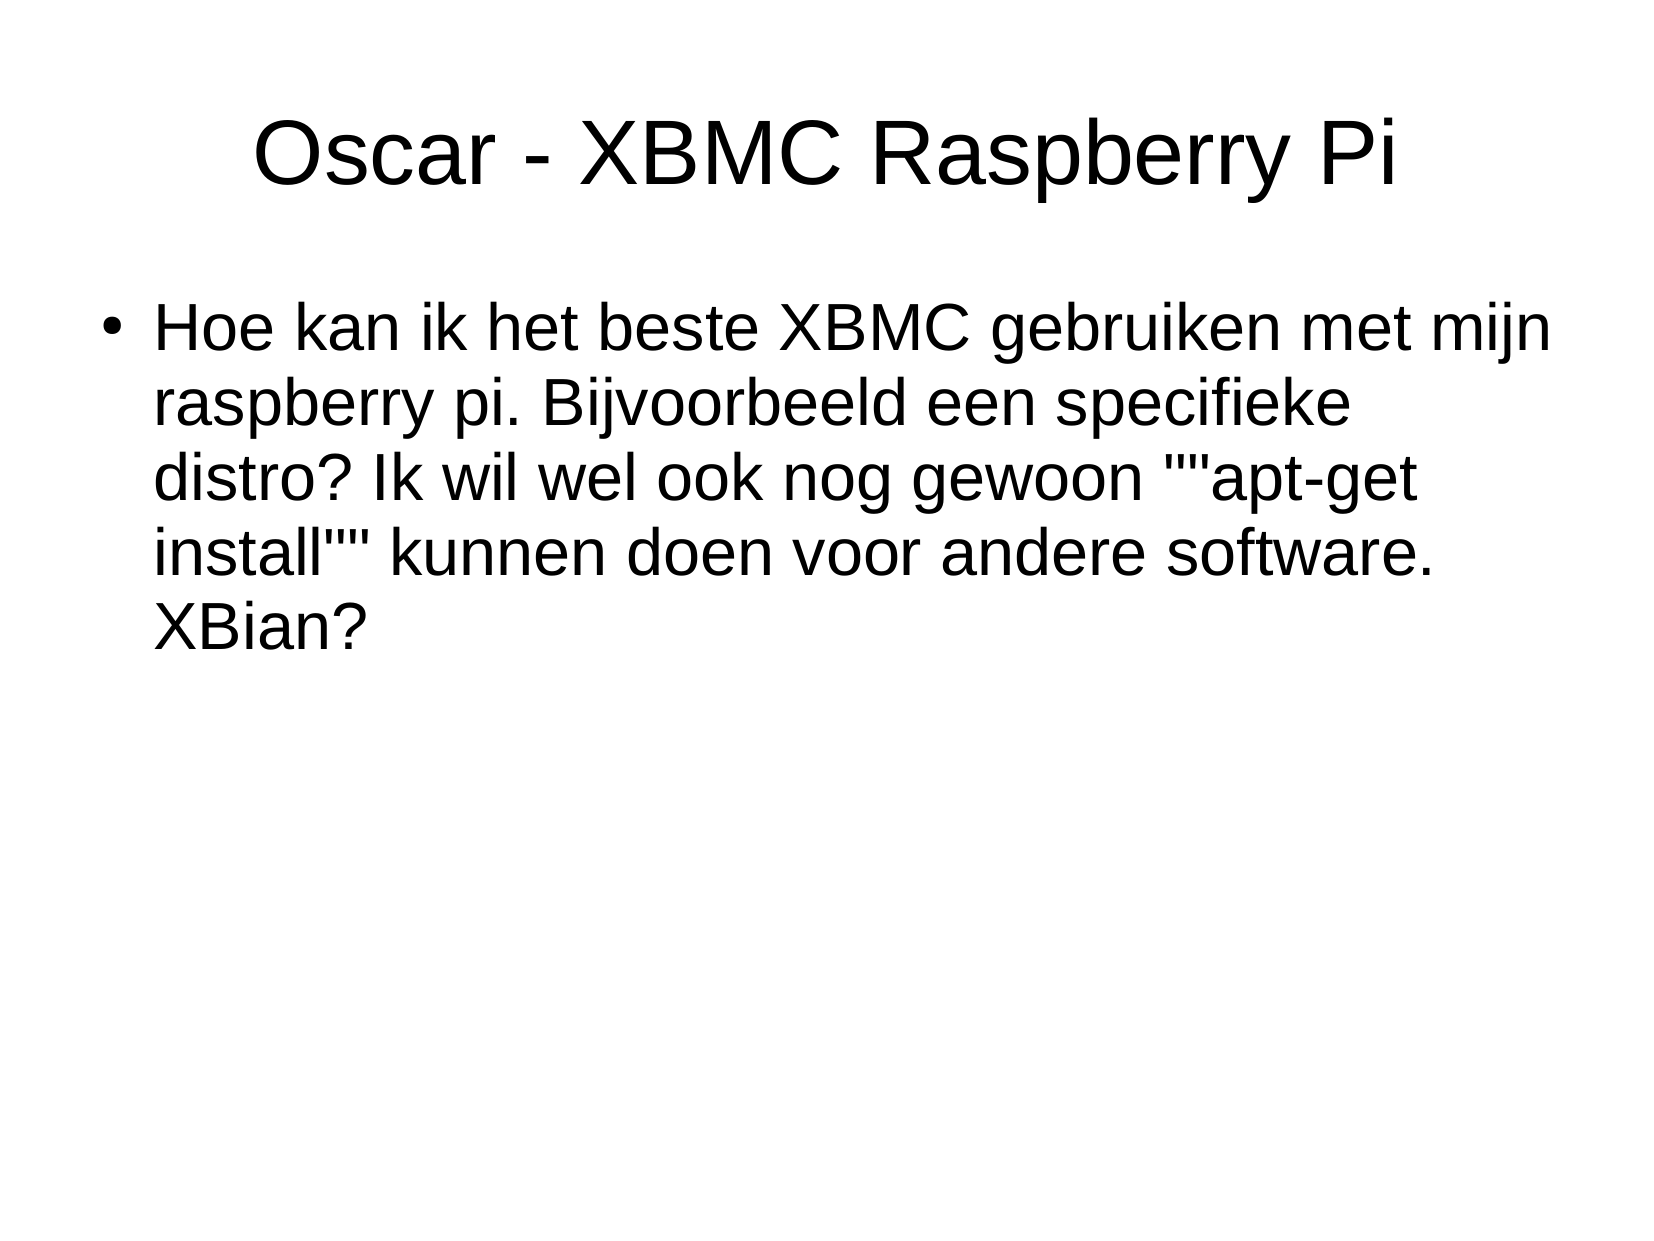

# Oscar - XBMC Raspberry Pi
Hoe kan ik het beste XBMC gebruiken met mijn raspberry pi. Bijvoorbeeld een specifieke distro? Ik wil wel ook nog gewoon ""apt-get install"" kunnen doen voor andere software. XBian?